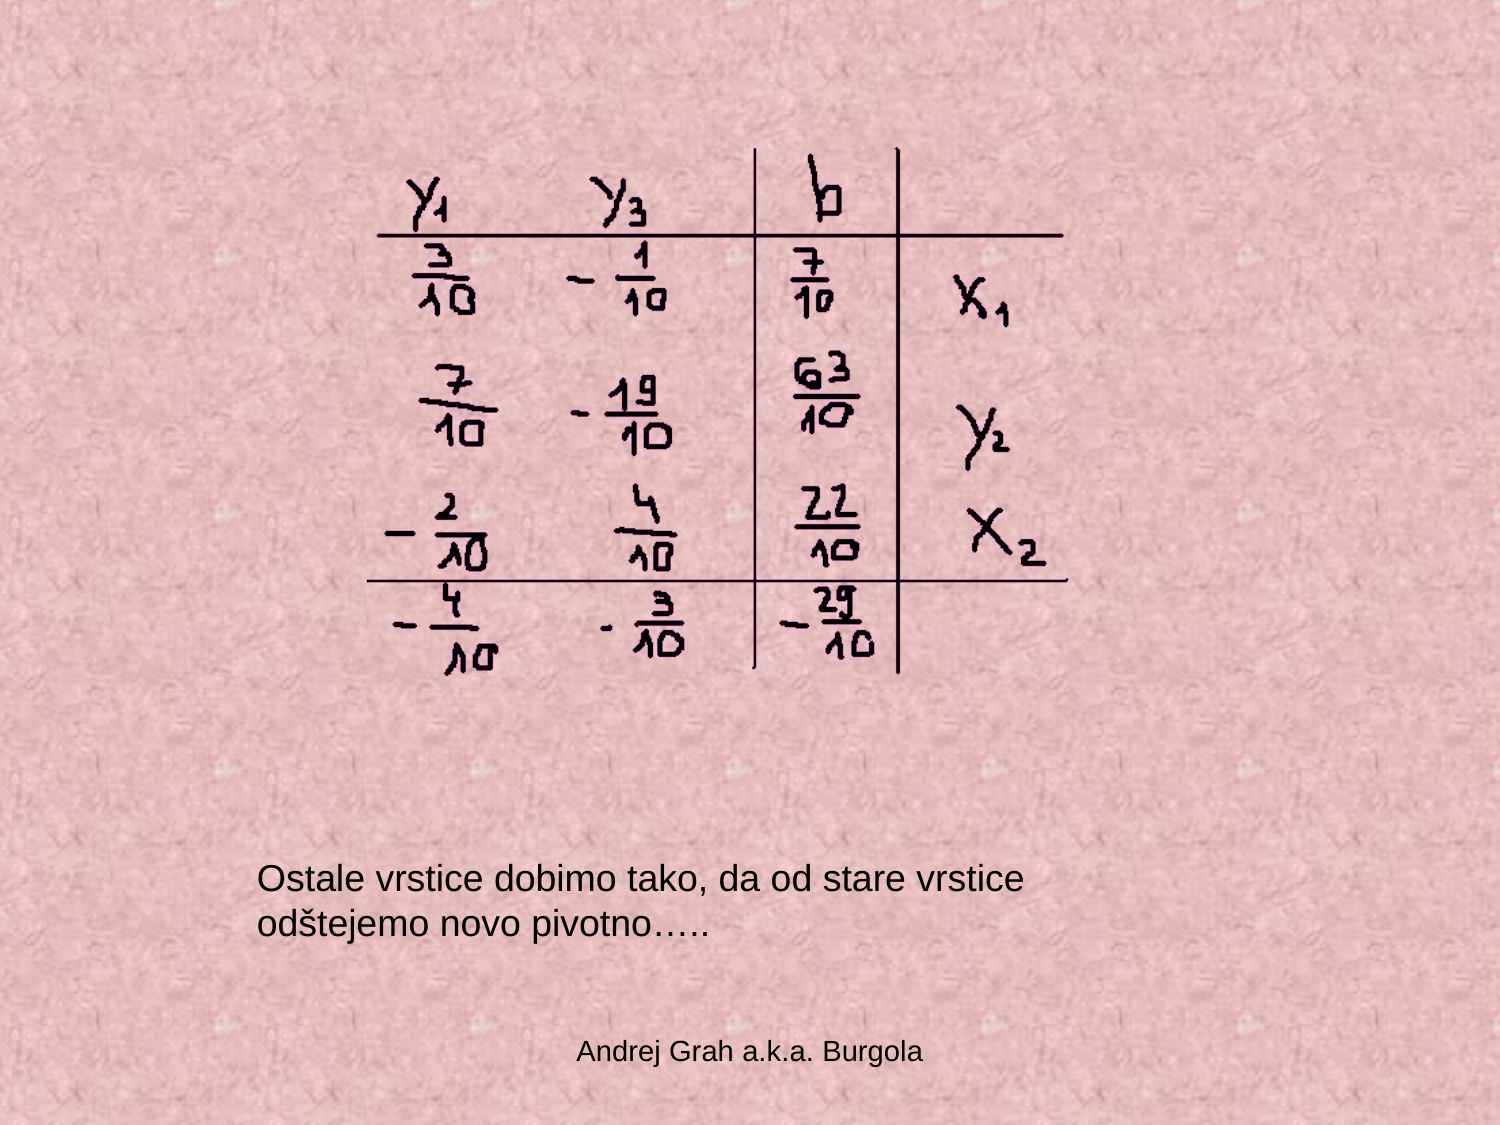

Ostale vrstice dobimo tako, da od stare vrstice odštejemo novo pivotno…..
Andrej Grah a.k.a. Burgola